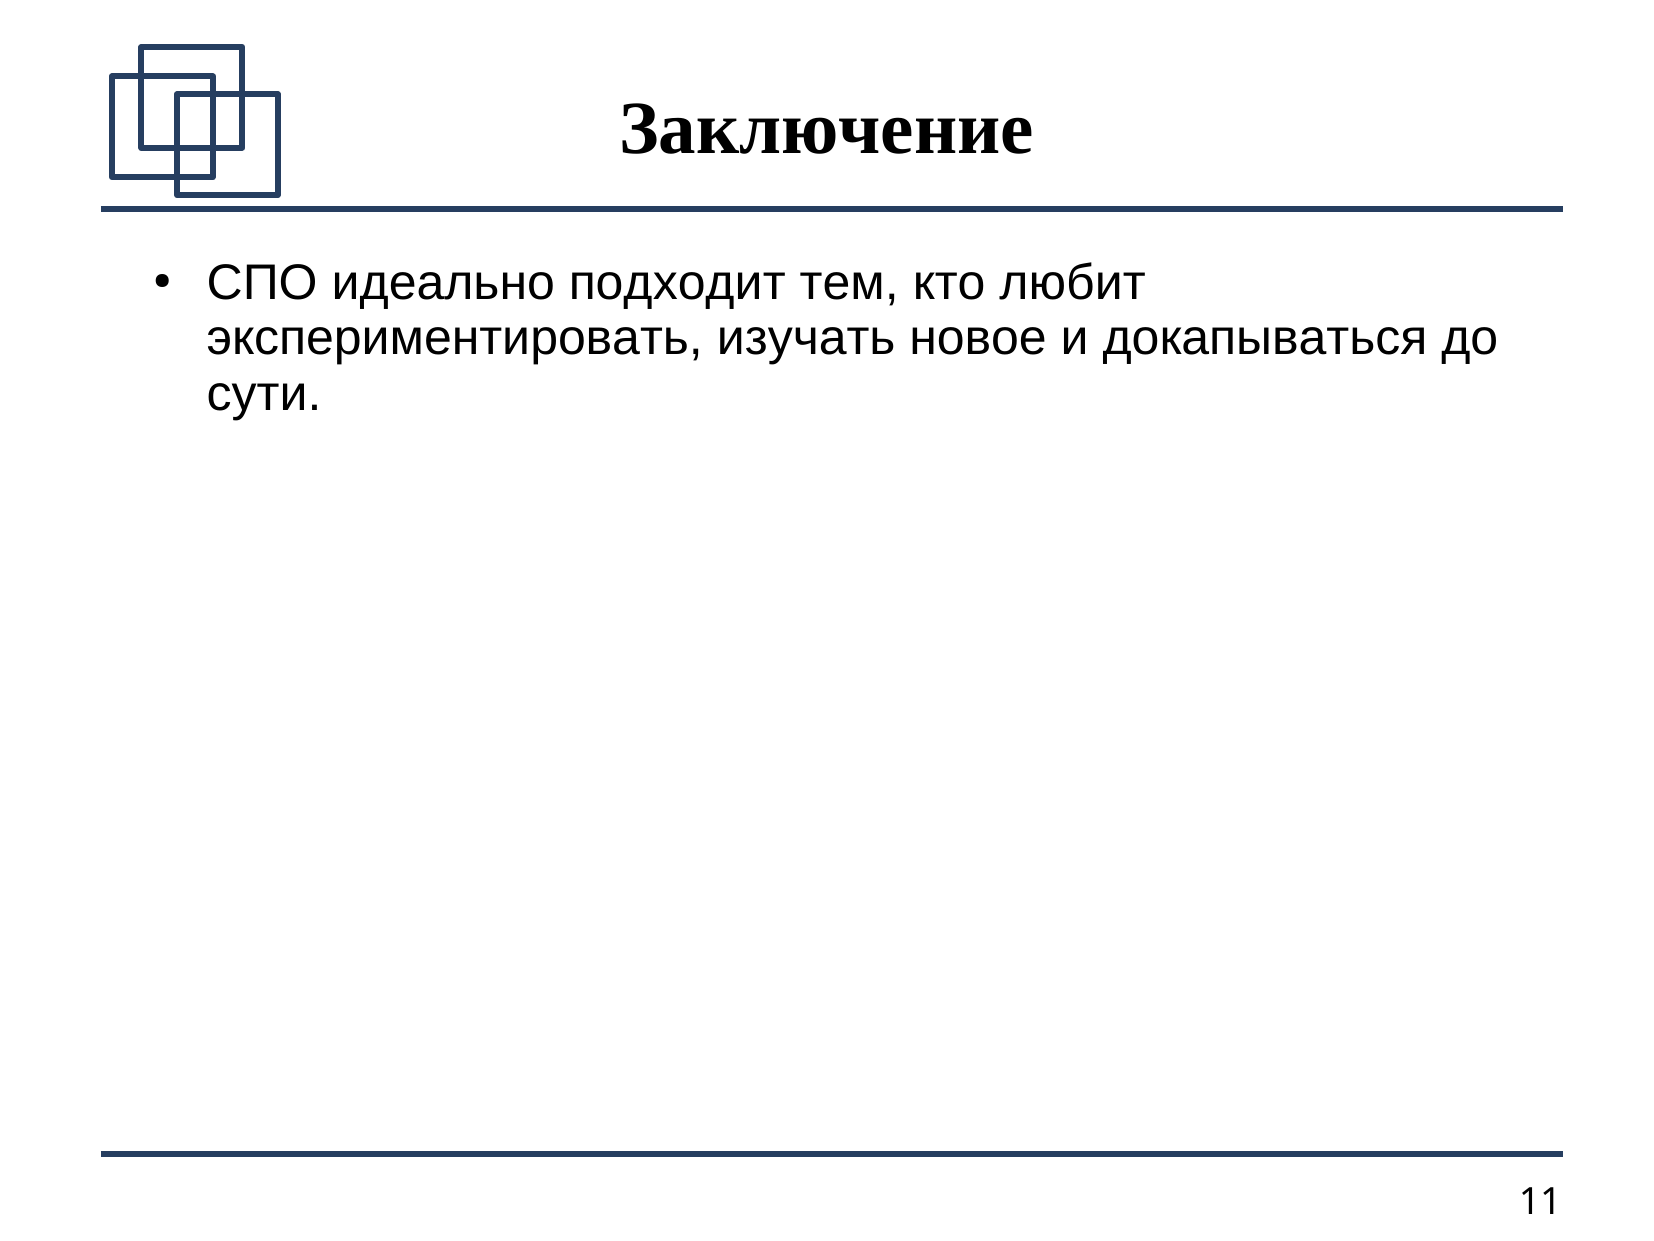

# Заключение
СПО идеально подходит тем, кто любит экспериментировать, изучать новое и докапываться до сути.